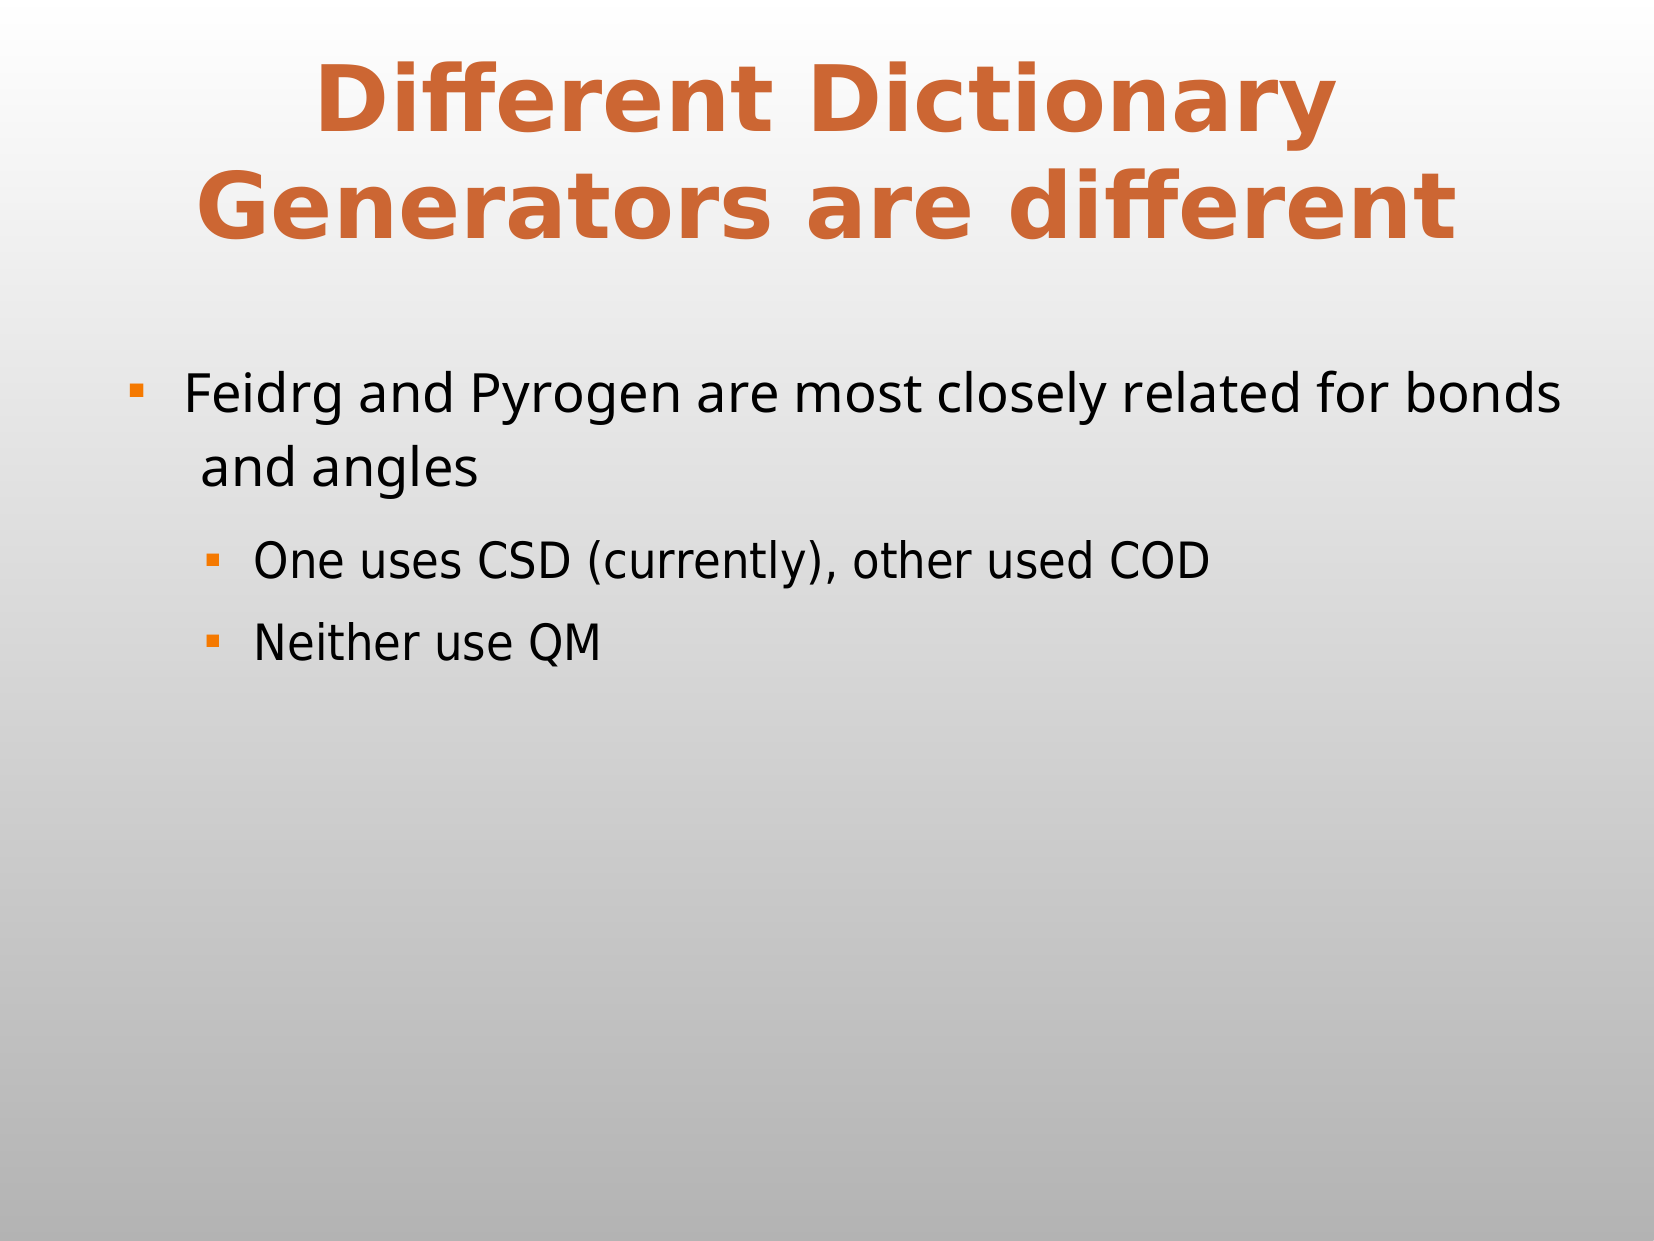

# Different Dictionary Generators are different
Feidrg and Pyrogen are most closely related for bonds and angles
One uses CSD (currently), other used COD
Neither use QM